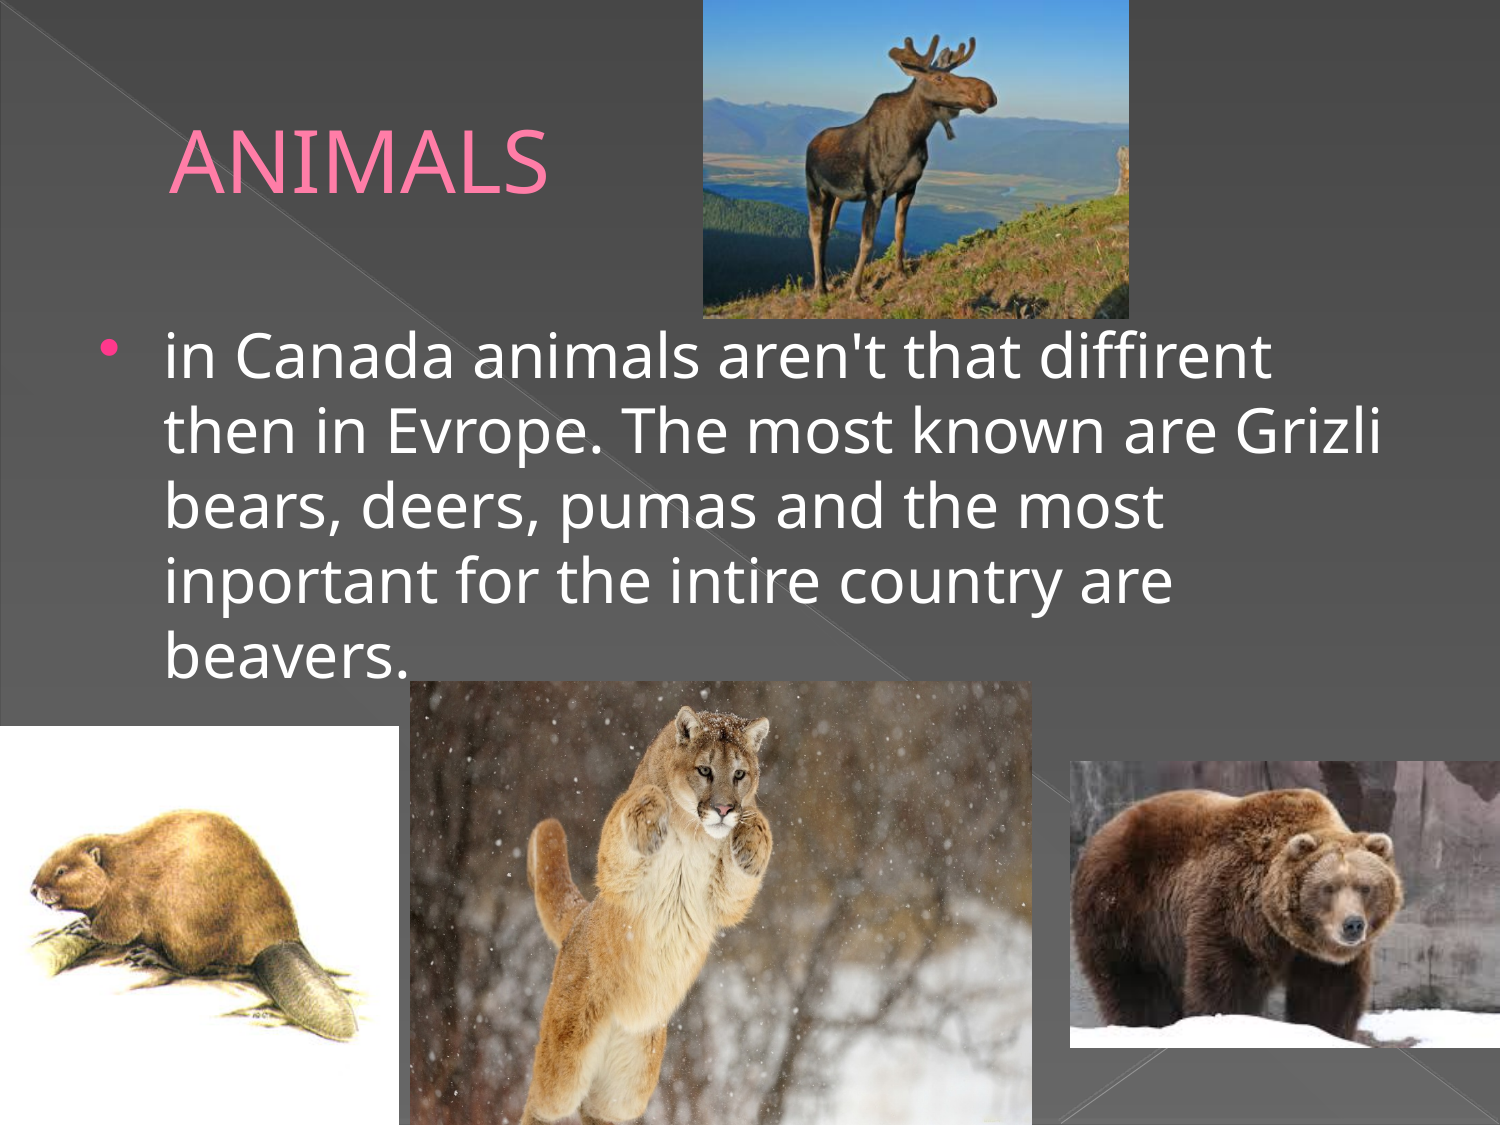

# ANIMALS
in Canada animals aren't that diffirent then in Evrope. The most known are Grizli bears, deers, pumas and the most inportant for the intire country are beavers.